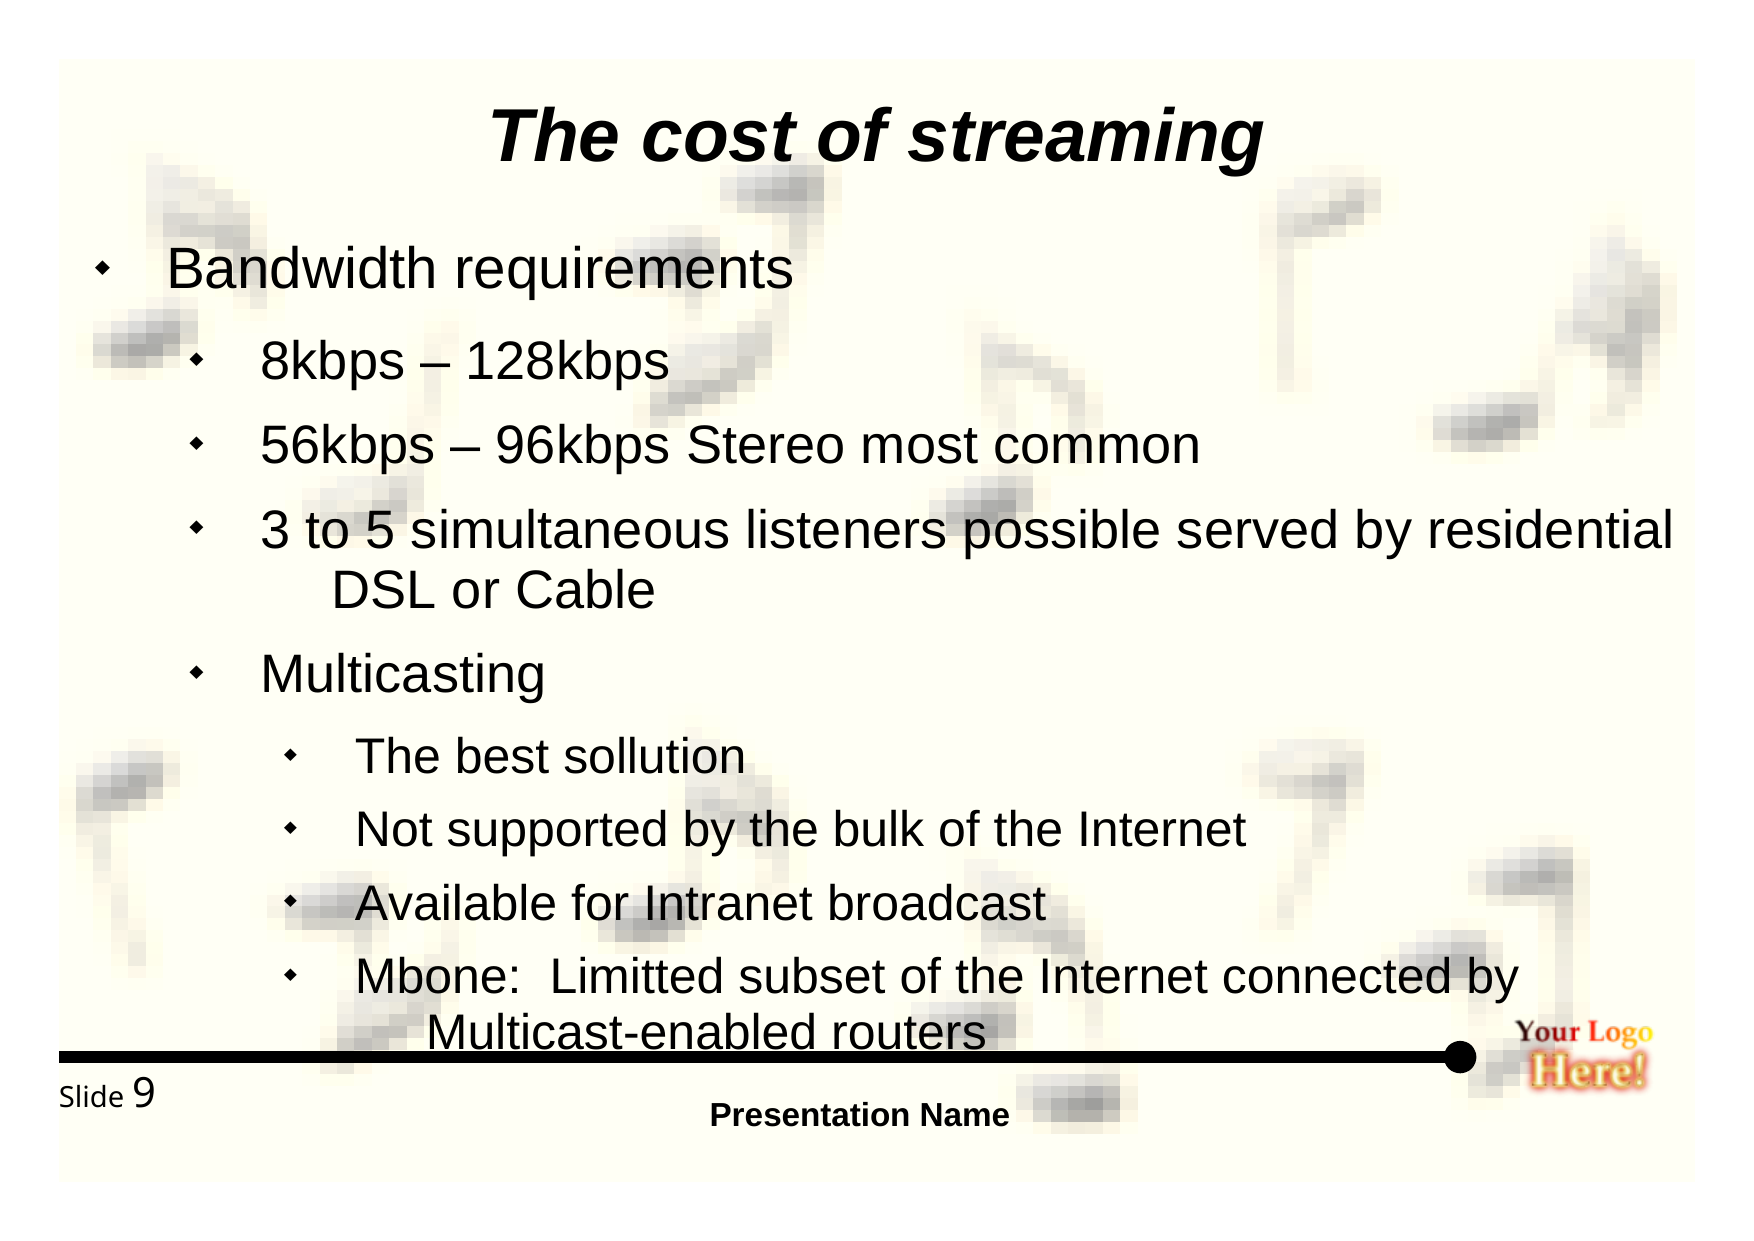

# The cost of streaming
Bandwidth requirements
8kbps – 128kbps
56kbps – 96kbps Stereo most common
3 to 5 simultaneous listeners possible served by residential DSL or Cable
Multicasting
The best sollution
Not supported by the bulk of the Internet
Available for Intranet broadcast
Mbone: Limitted subset of the Internet connected by Multicast-enabled routers